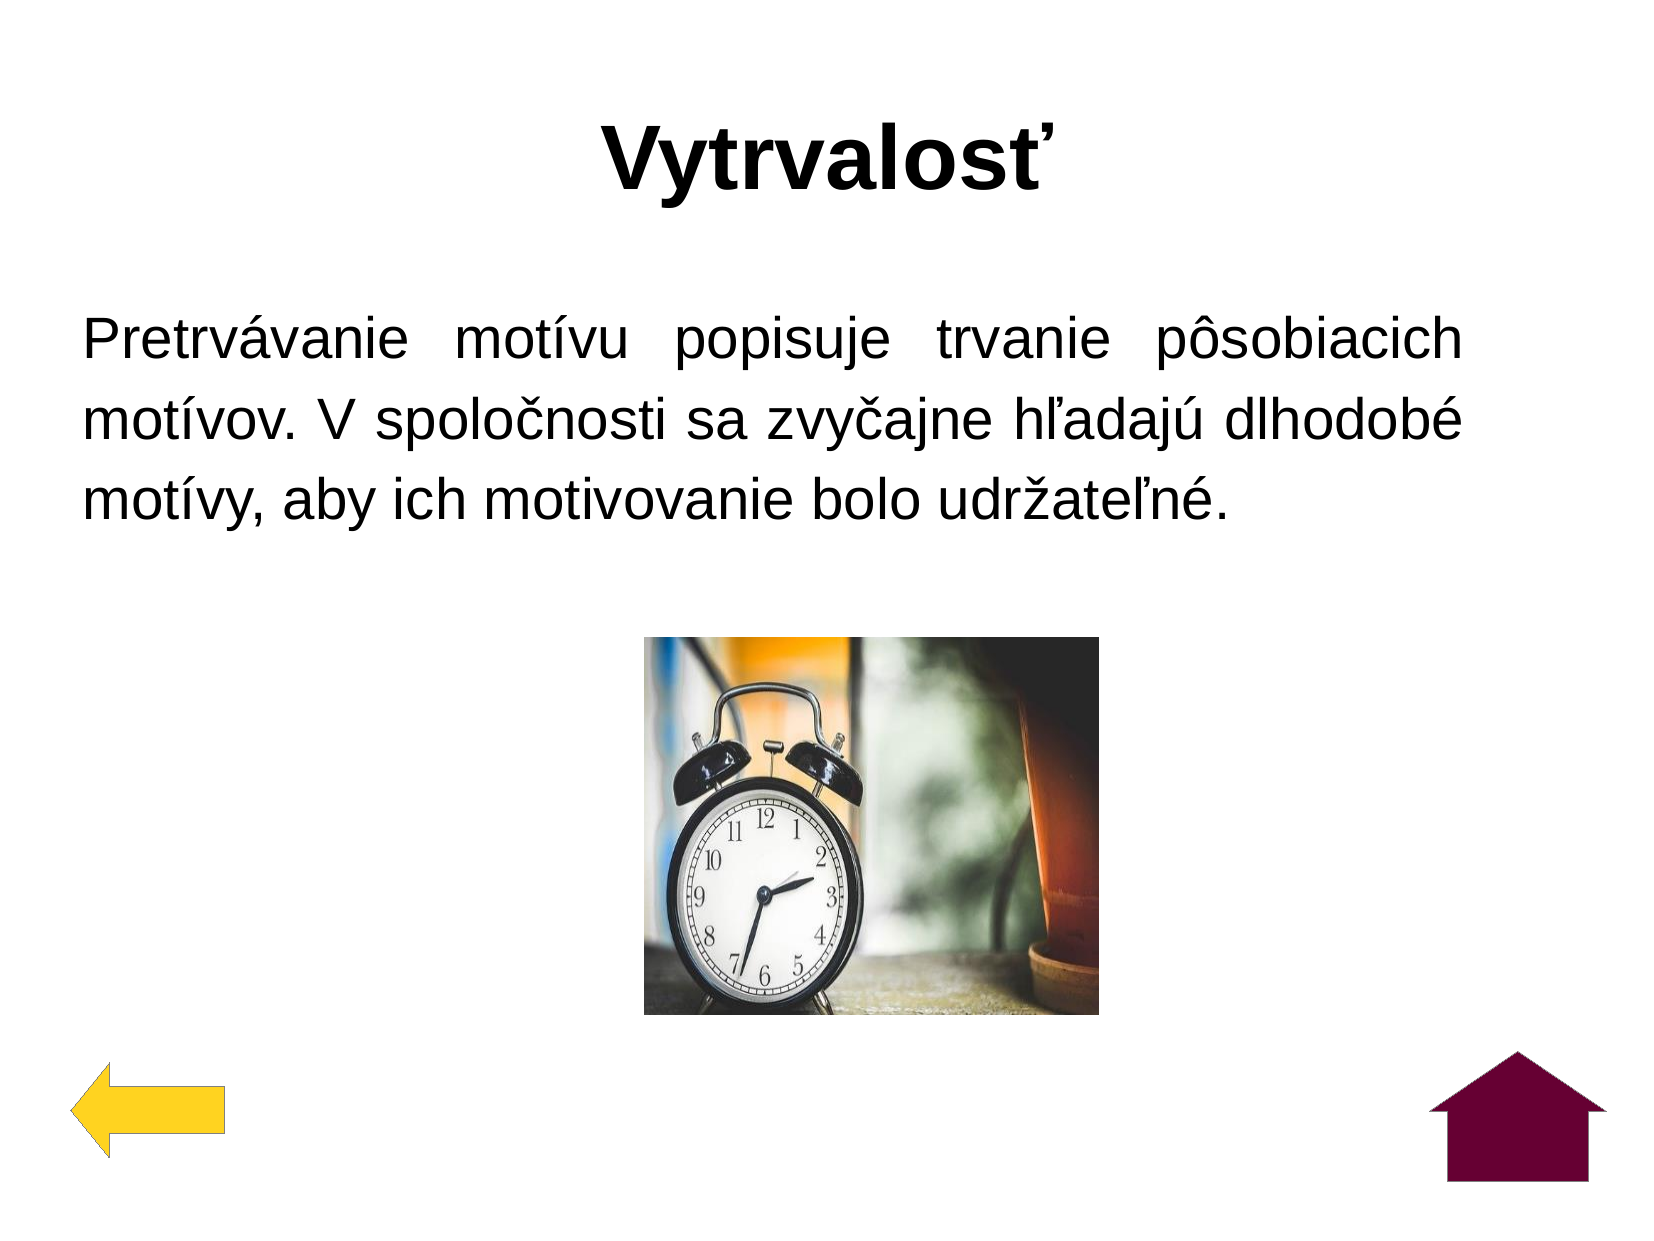

# Vytrvalosť
Pretrvávanie motívu popisuje trvanie pôsobiacich motívov. V spoločnosti sa zvyčajne hľadajú dlhodobé motívy, aby ich motivovanie bolo udržateľné.